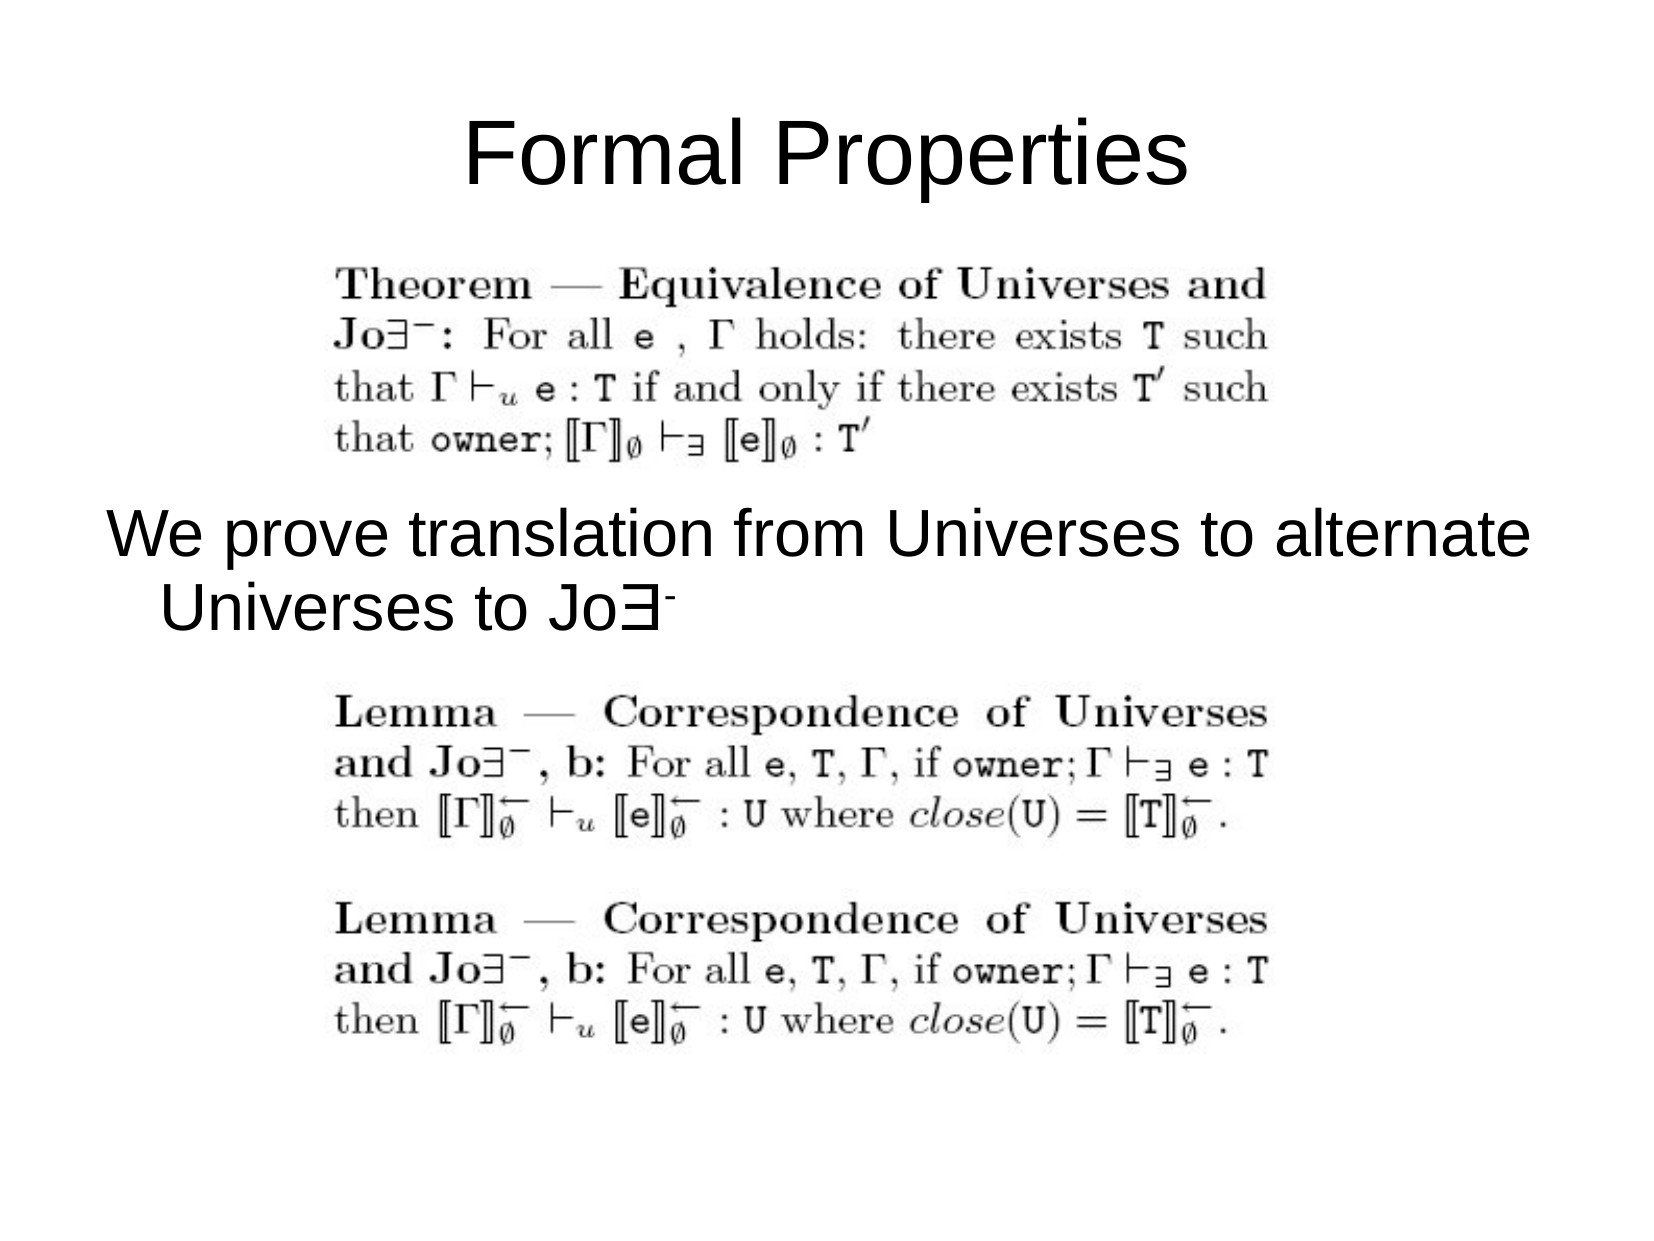

# Formal Properties
We prove translation from Universes to alternate Universes to JoƎ-